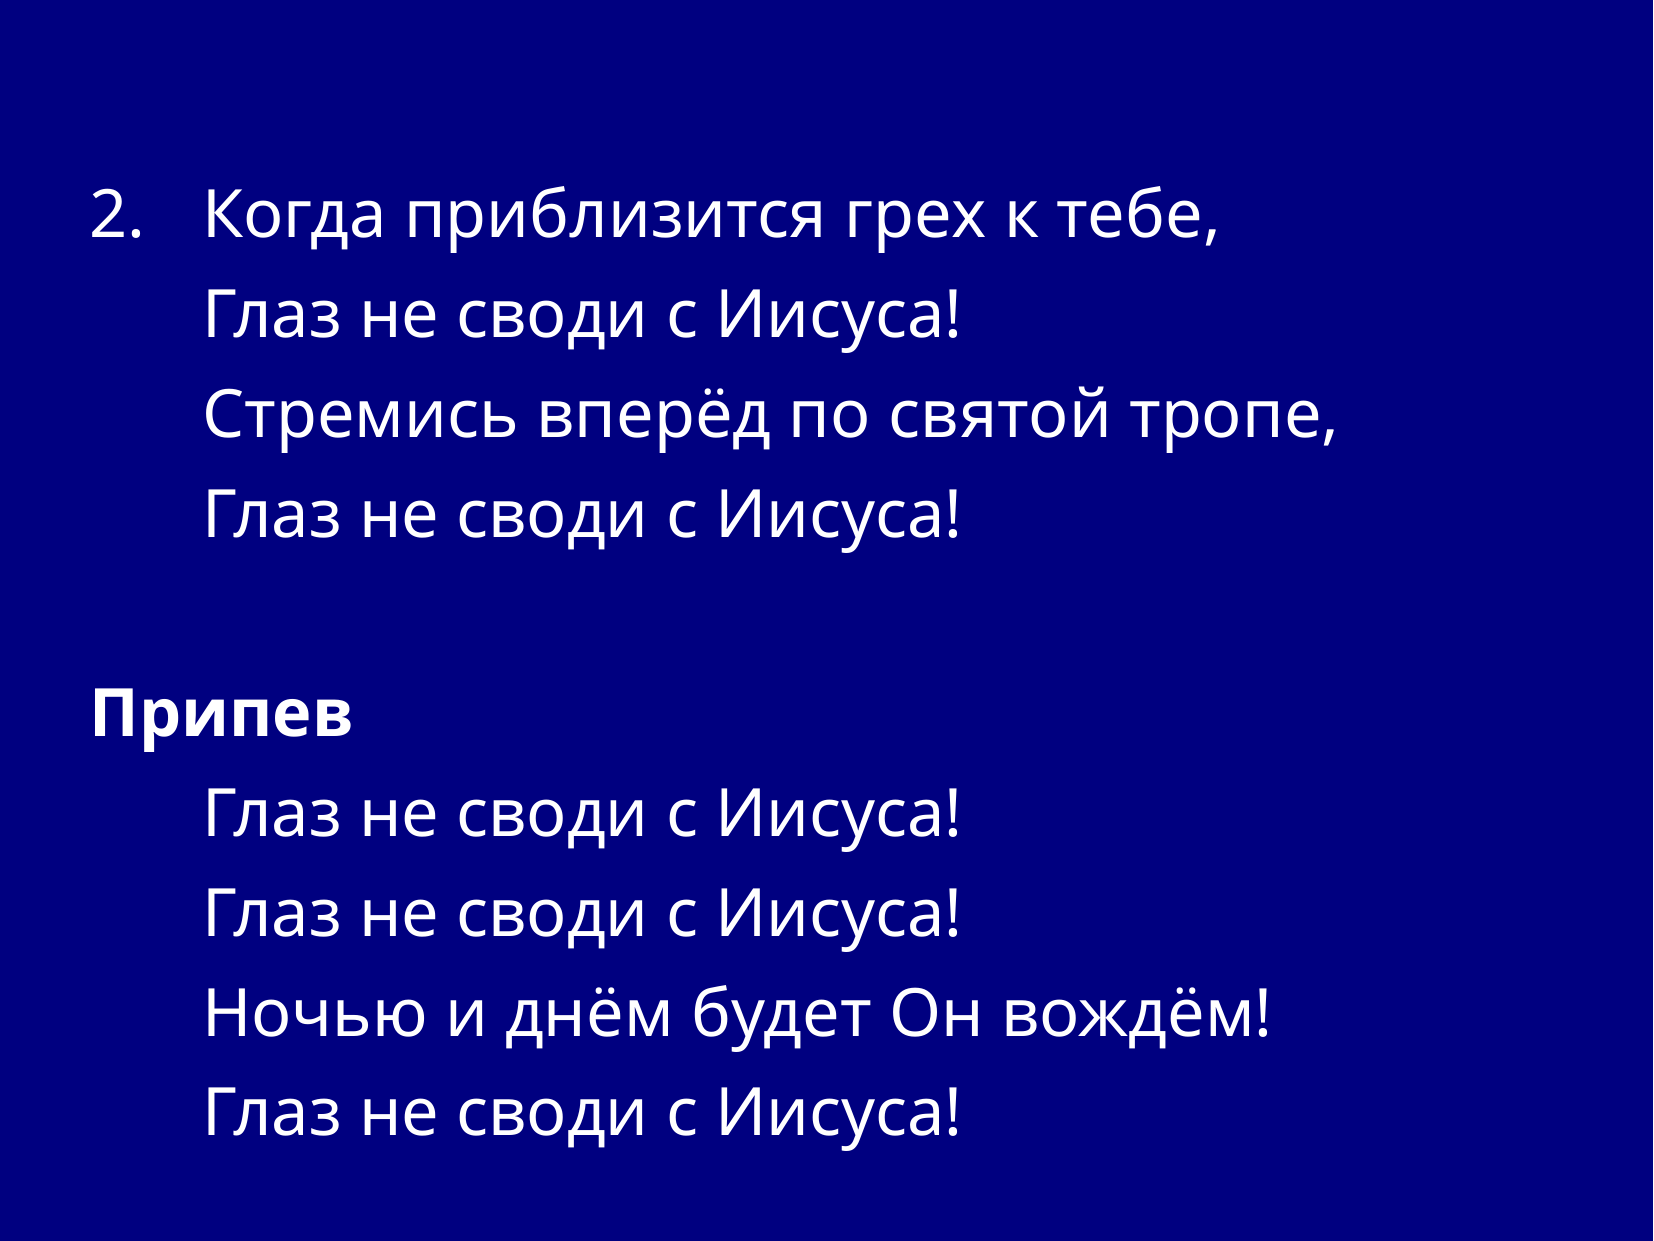

2.	Когда приблизится грех к тебе,
	Глаз не своди с Иисуса!
	Стремись вперёд по святой тропе,
	Глаз не своди с Иисуса!
Припев
	Глаз не своди с Иисуса!
	Глаз не своди с Иисуса!
	Ночью и днём будет Он вождём!
	Глаз не своди с Иисуса!